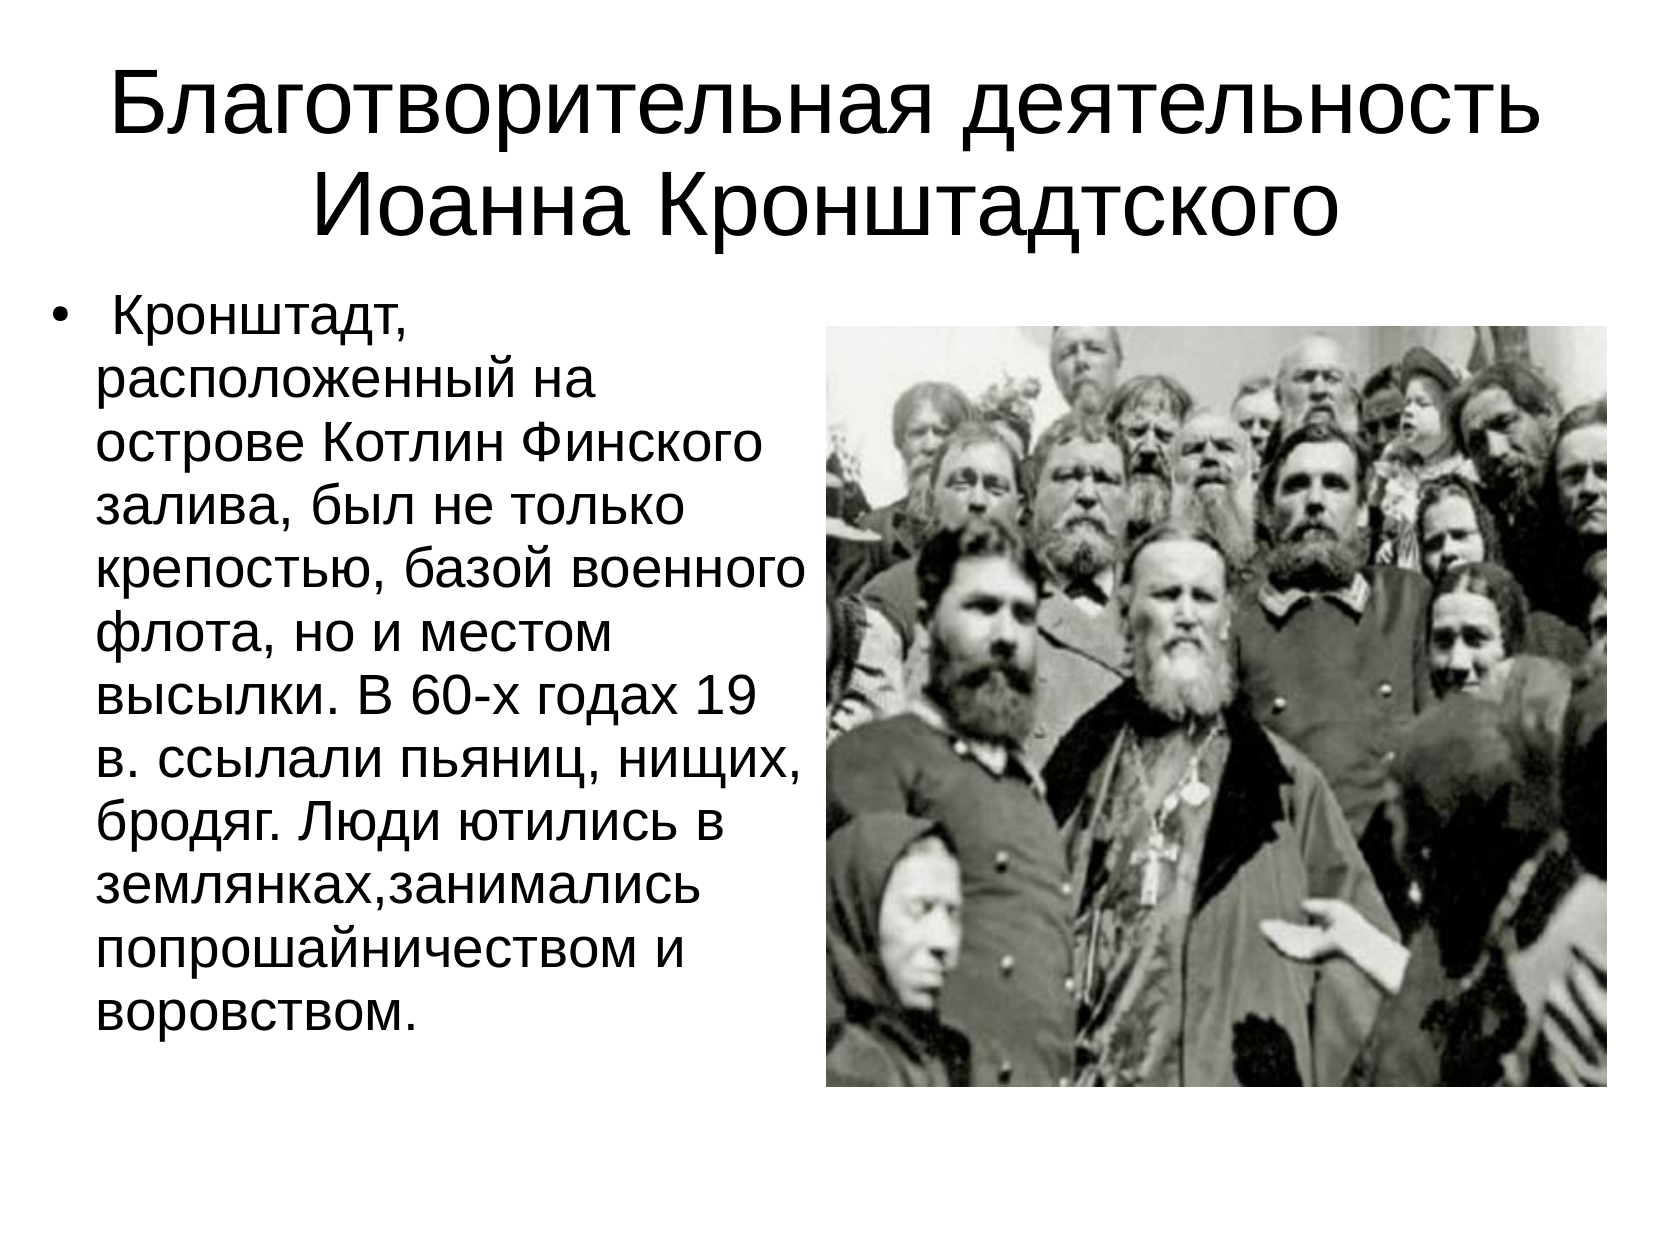

# Благотворительная деятельность Иоанна Кронштадтского
 Кронштадт, расположенный на острове Котлин Финского залива, был не только крепостью, базой военного флота, но и местом высылки. В 60-х годах 19 в. ссылали пьяниц, нищих, бродяг. Люди ютились в землянках,занимались попрошайничеством и воровством.